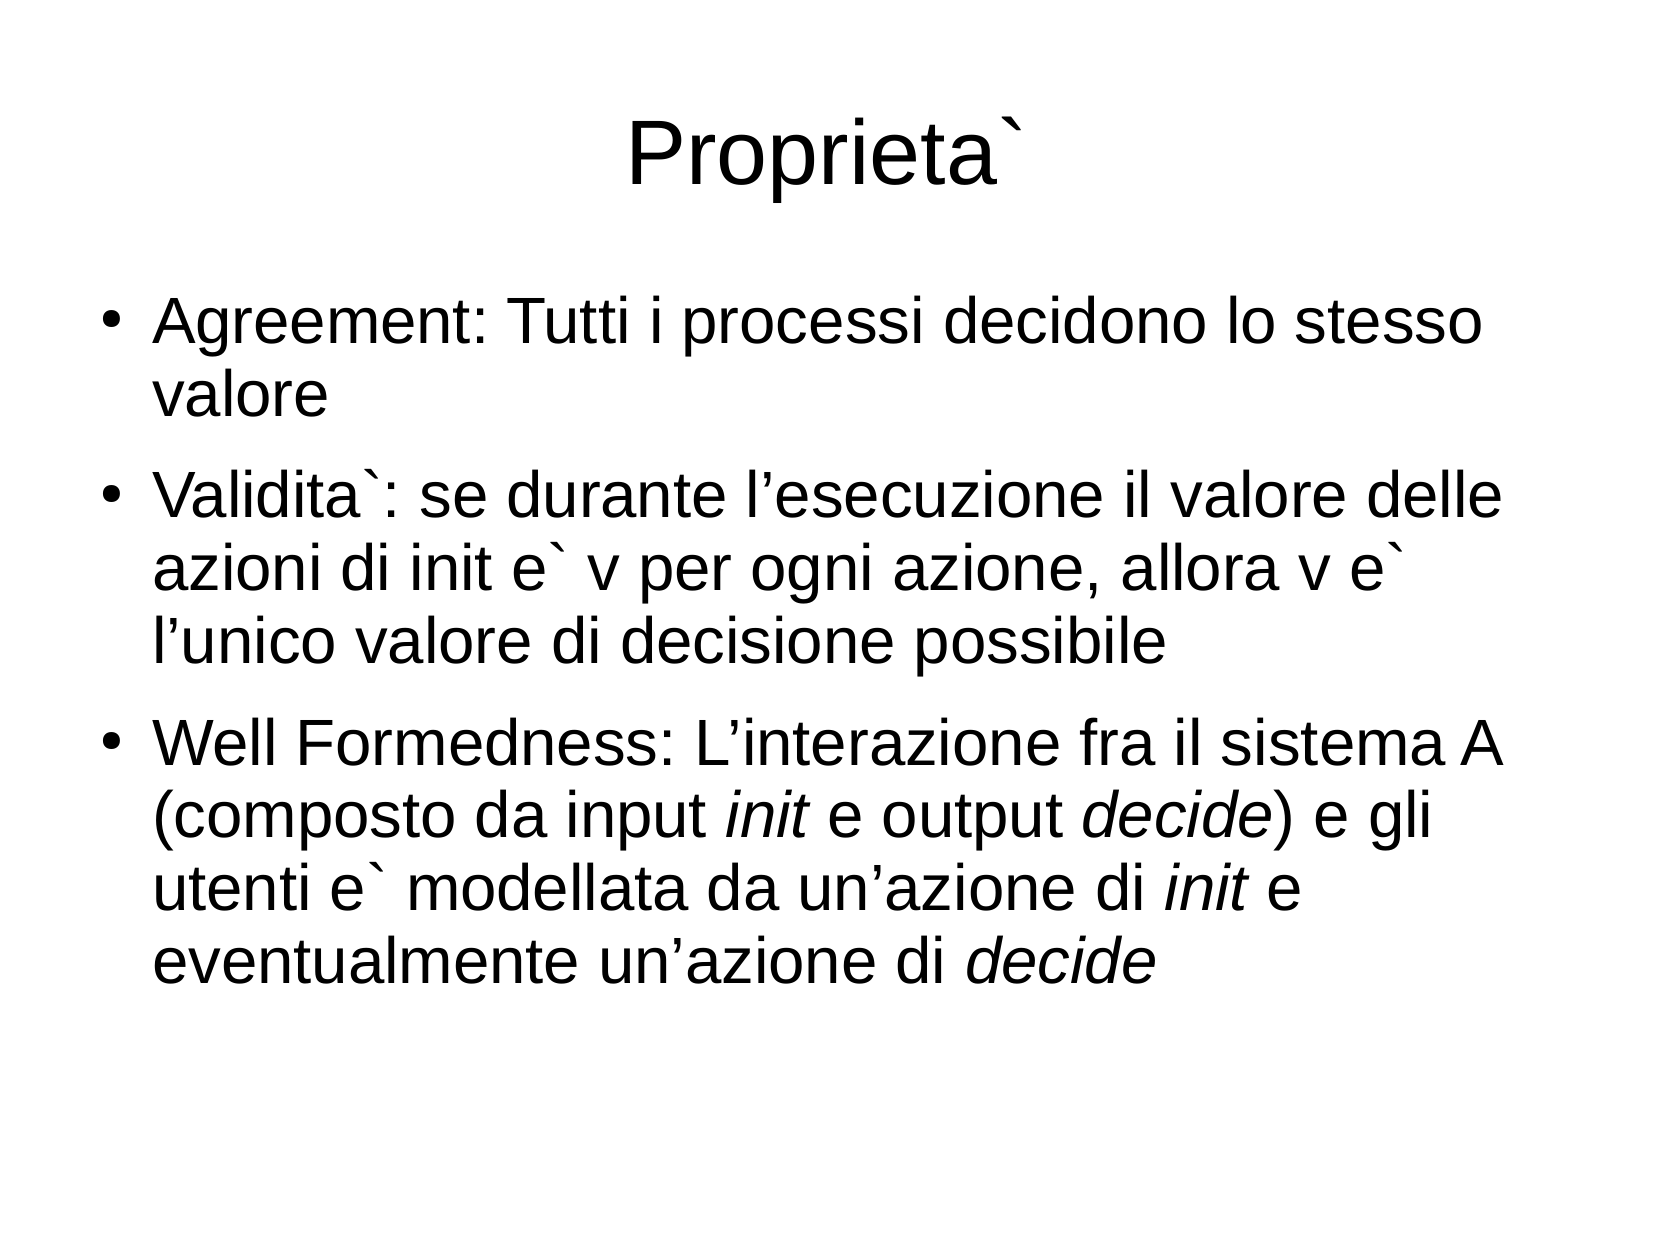

# Proprieta`
Agreement: Tutti i processi decidono lo stesso valore
Validita`: se durante l’esecuzione il valore delle azioni di init e` v per ogni azione, allora v e` l’unico valore di decisione possibile
Well Formedness: L’interazione fra il sistema A (composto da input init e output decide) e gli utenti e` modellata da un’azione di init e eventualmente un’azione di decide